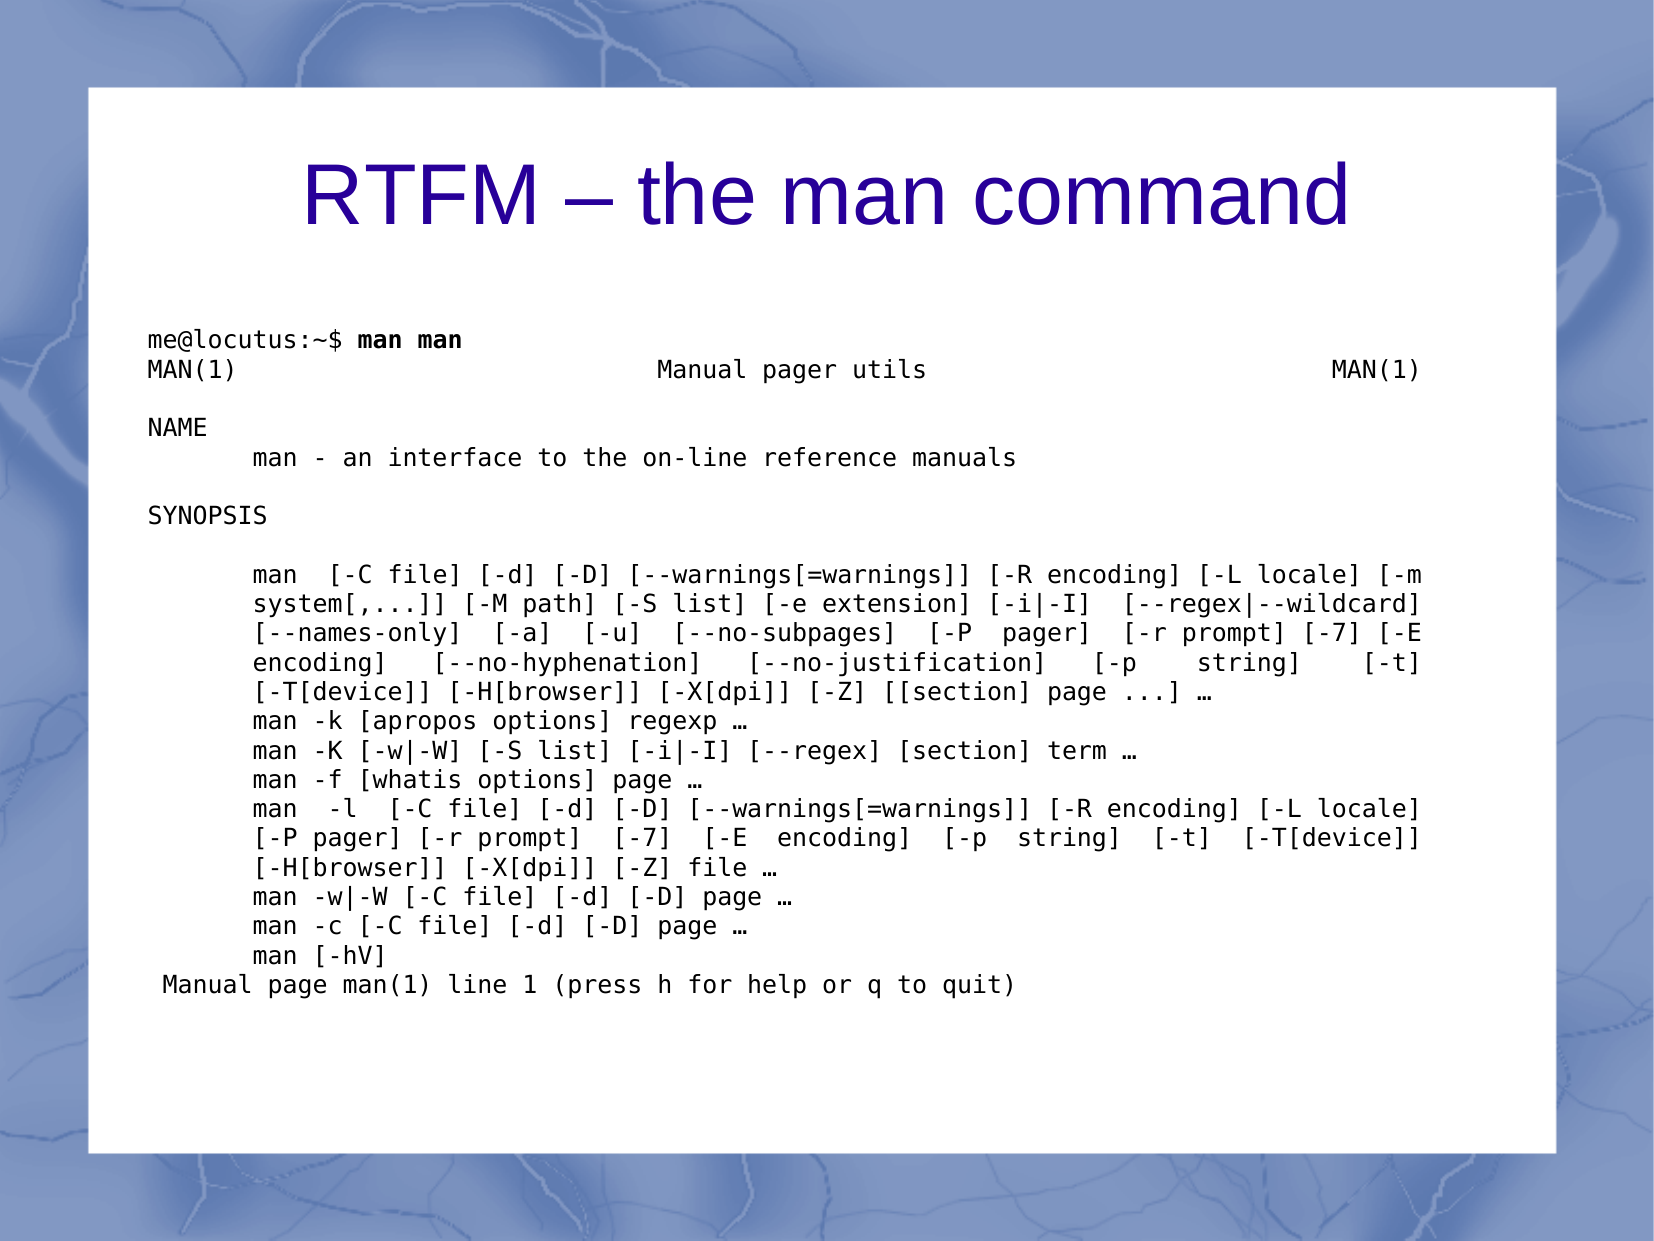

# RTFM – the man command
me@locutus:~$ man man
MAN(1) Manual pager utils MAN(1)
NAME
 man - an interface to the on-line reference manuals
SYNOPSIS
 man [-C file] [-d] [-D] [--warnings[=warnings]] [-R encoding] [-L locale] [-m
 system[,...]] [-M path] [-S list] [-e extension] [-i|-I] [--regex|--wildcard]
 [--names-only] [-a] [-u] [--no-subpages] [-P pager] [-r prompt] [-7] [-E
 encoding] [--no-hyphenation] [--no-justification] [-p string] [-t]
 [-T[device]] [-H[browser]] [-X[dpi]] [-Z] [[section] page ...] …
 man -k [apropos options] regexp …
 man -K [-w|-W] [-S list] [-i|-I] [--regex] [section] term …
 man -f [whatis options] page …
 man -l [-C file] [-d] [-D] [--warnings[=warnings]] [-R encoding] [-L locale]
 [-P pager] [-r prompt] [-7] [-E encoding] [-p string] [-t] [-T[device]]
 [-H[browser]] [-X[dpi]] [-Z] file …
 man -w|-W [-C file] [-d] [-D] page …
 man -c [-C file] [-d] [-D] page …
 man [-hV]
 Manual page man(1) line 1 (press h for help or q to quit)